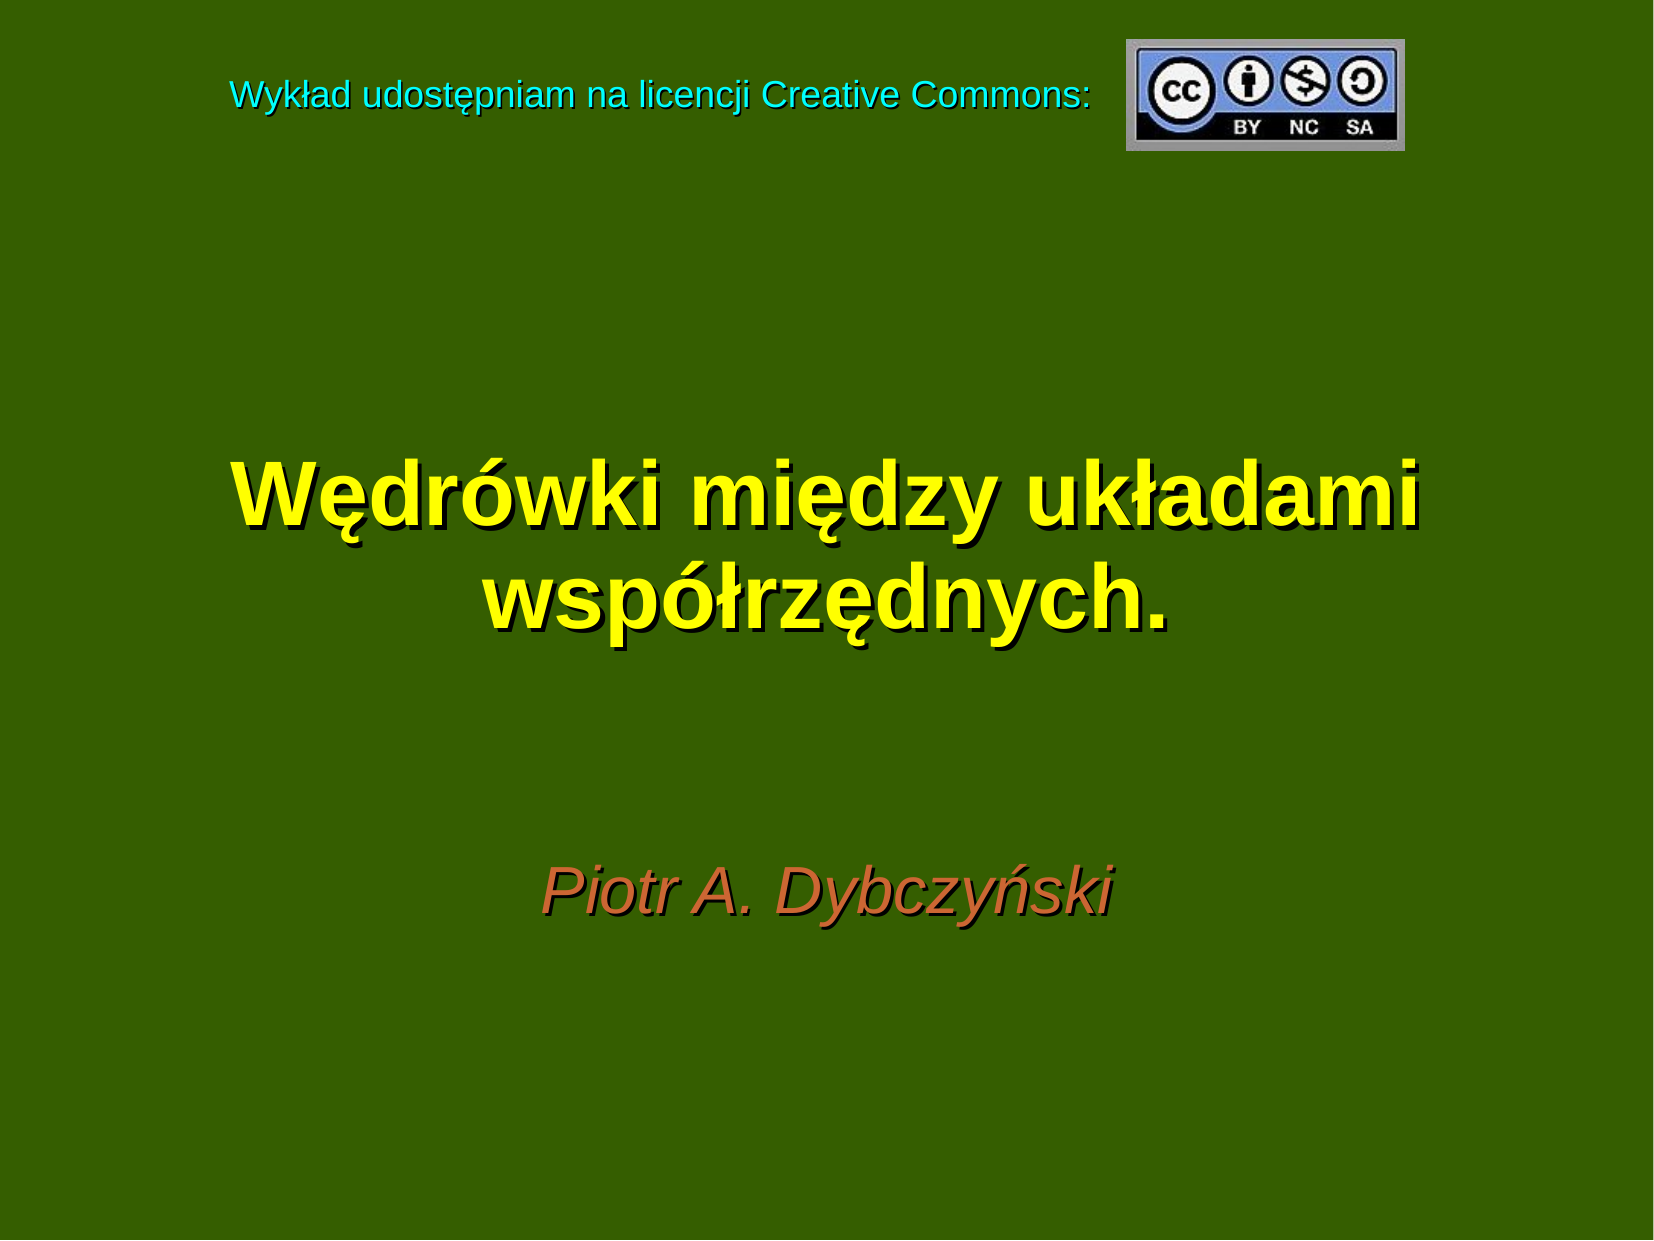

Wykład udostępniam na licencji Creative Commons:
# Wędrówki między układami współrzędnych. Piotr A. Dybczyński